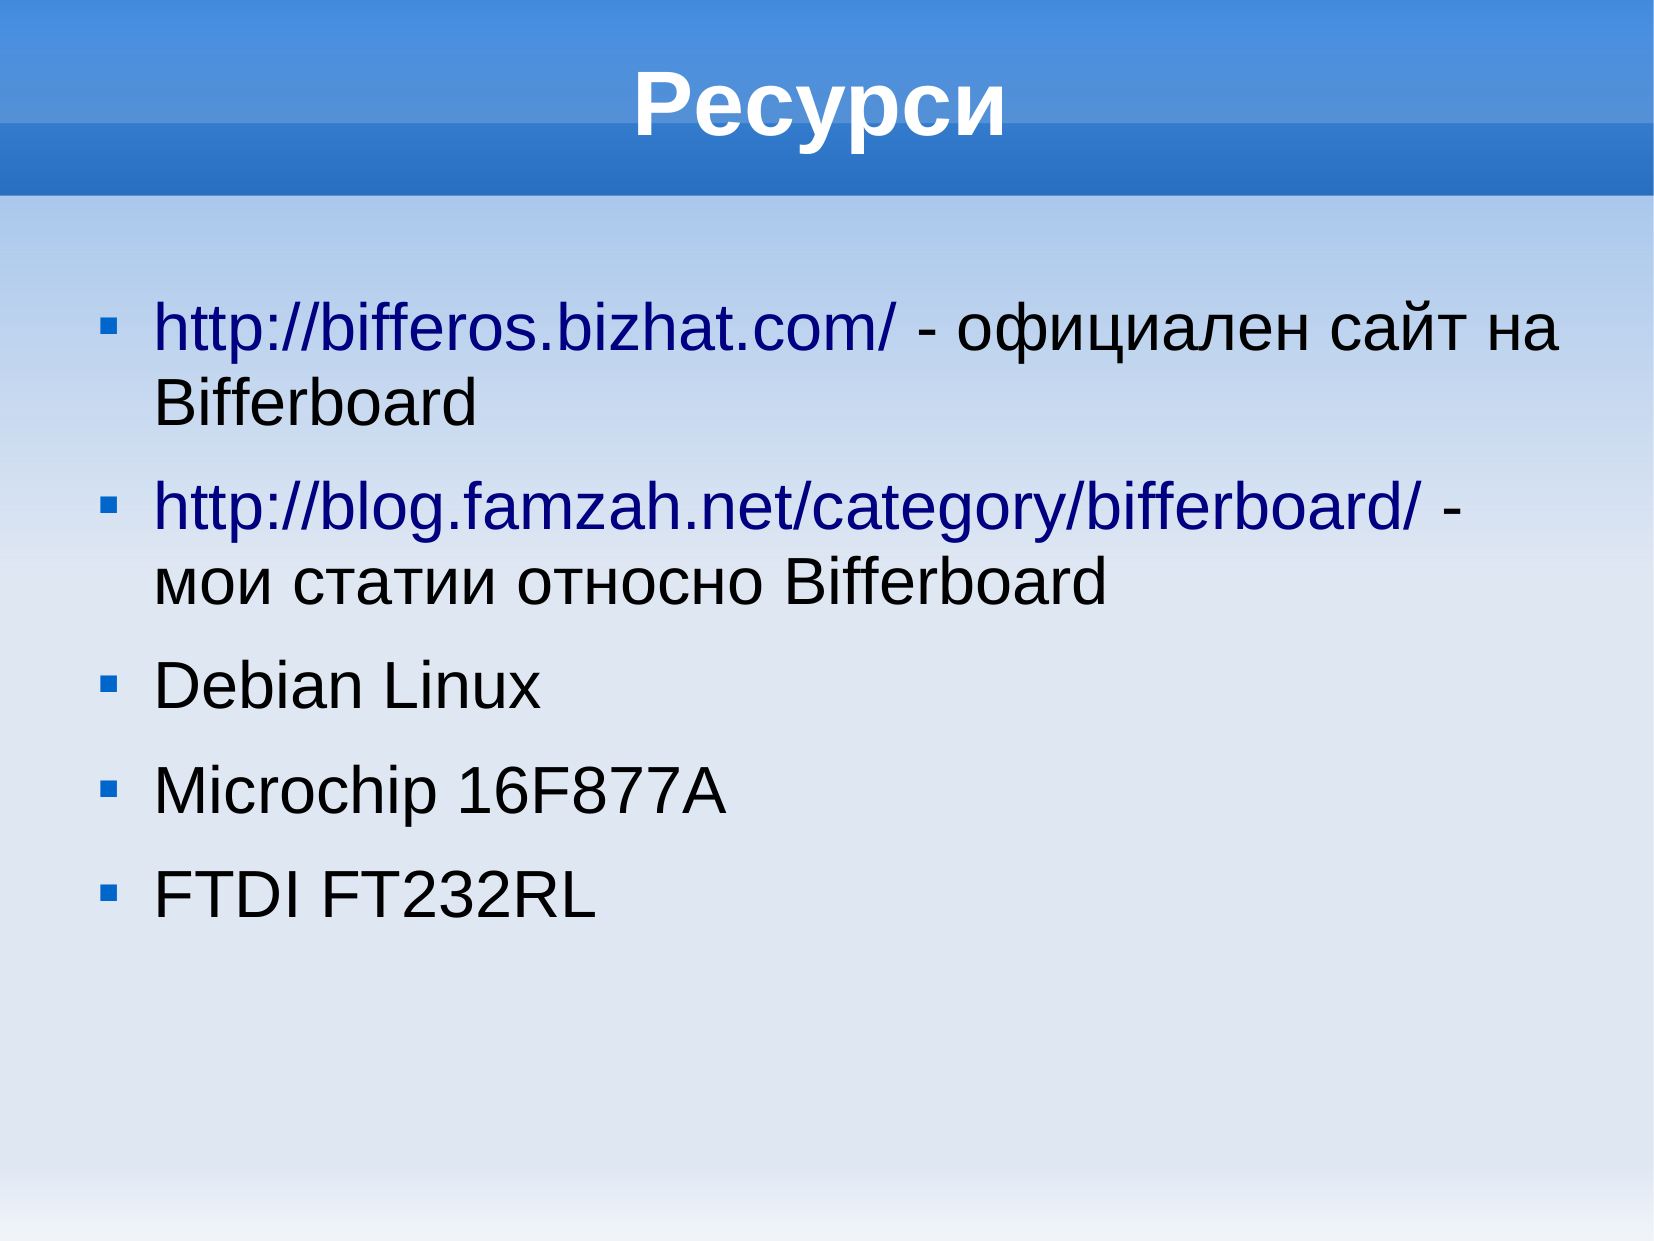

# Ресурси
http://bifferos.bizhat.com/ - официален сайт на Bifferboard
http://blog.famzah.net/category/bifferboard/ - мои статии относно Bifferboard
Debian Linux
Microchip 16F877A
FTDI FT232RL